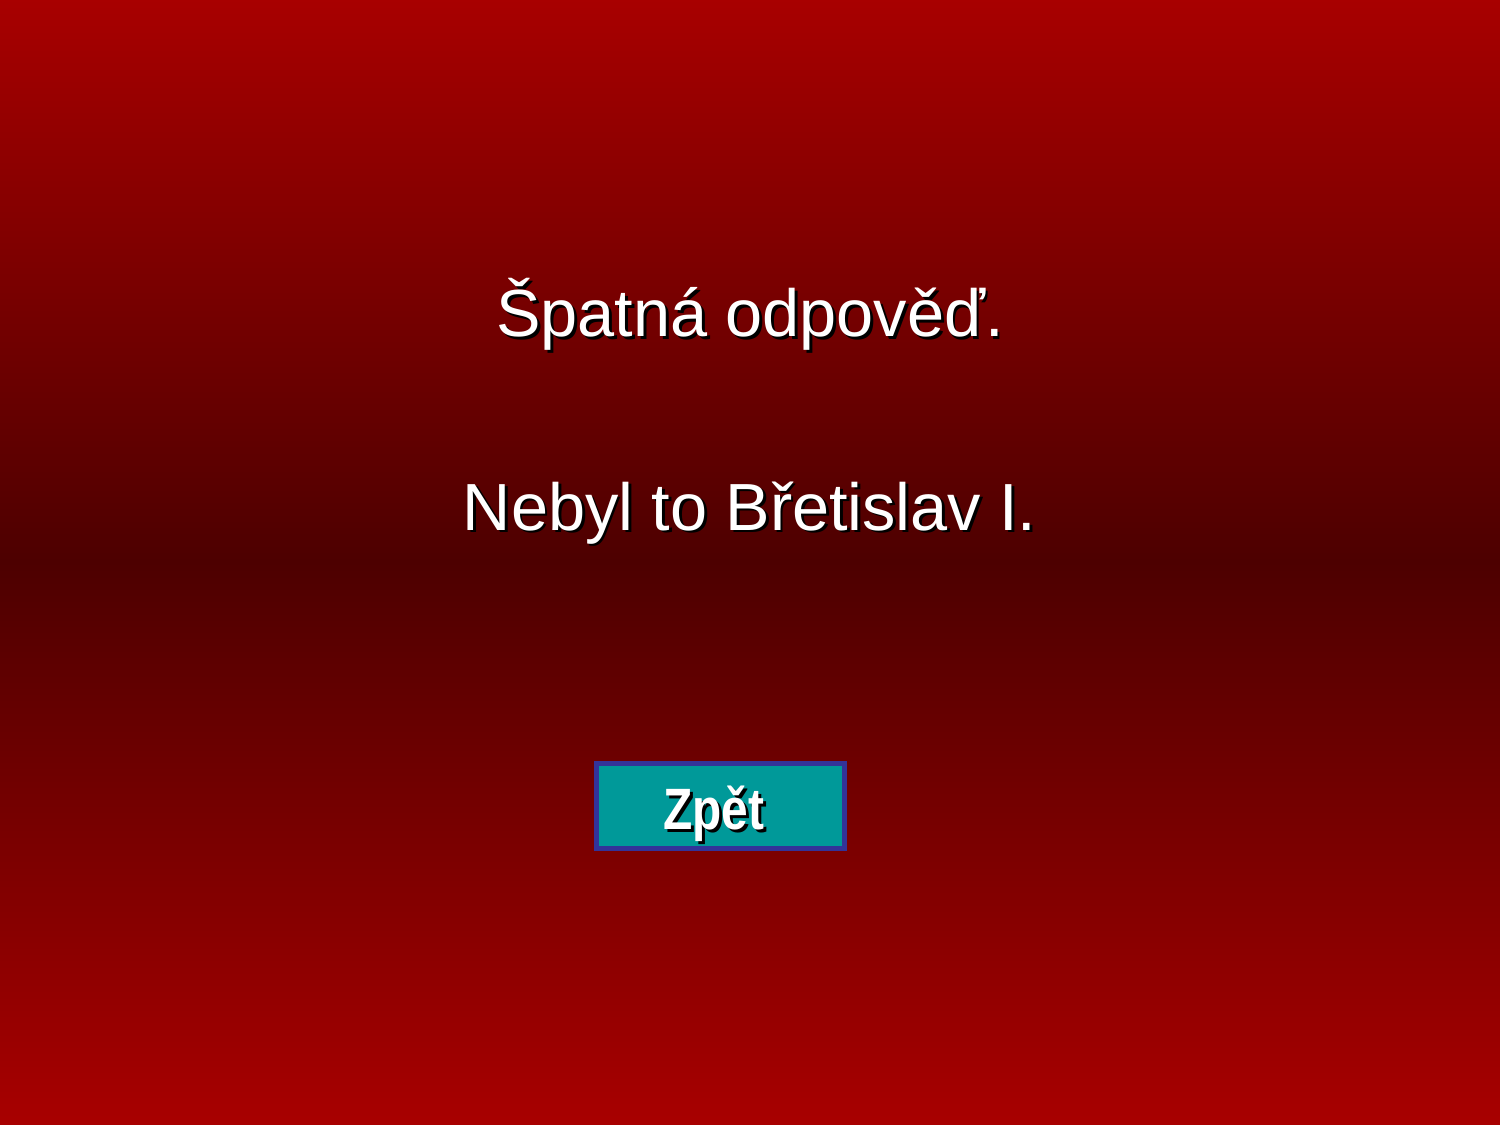

#
Špatná odpověď.
Nebyl to Břetislav I.
Zpět